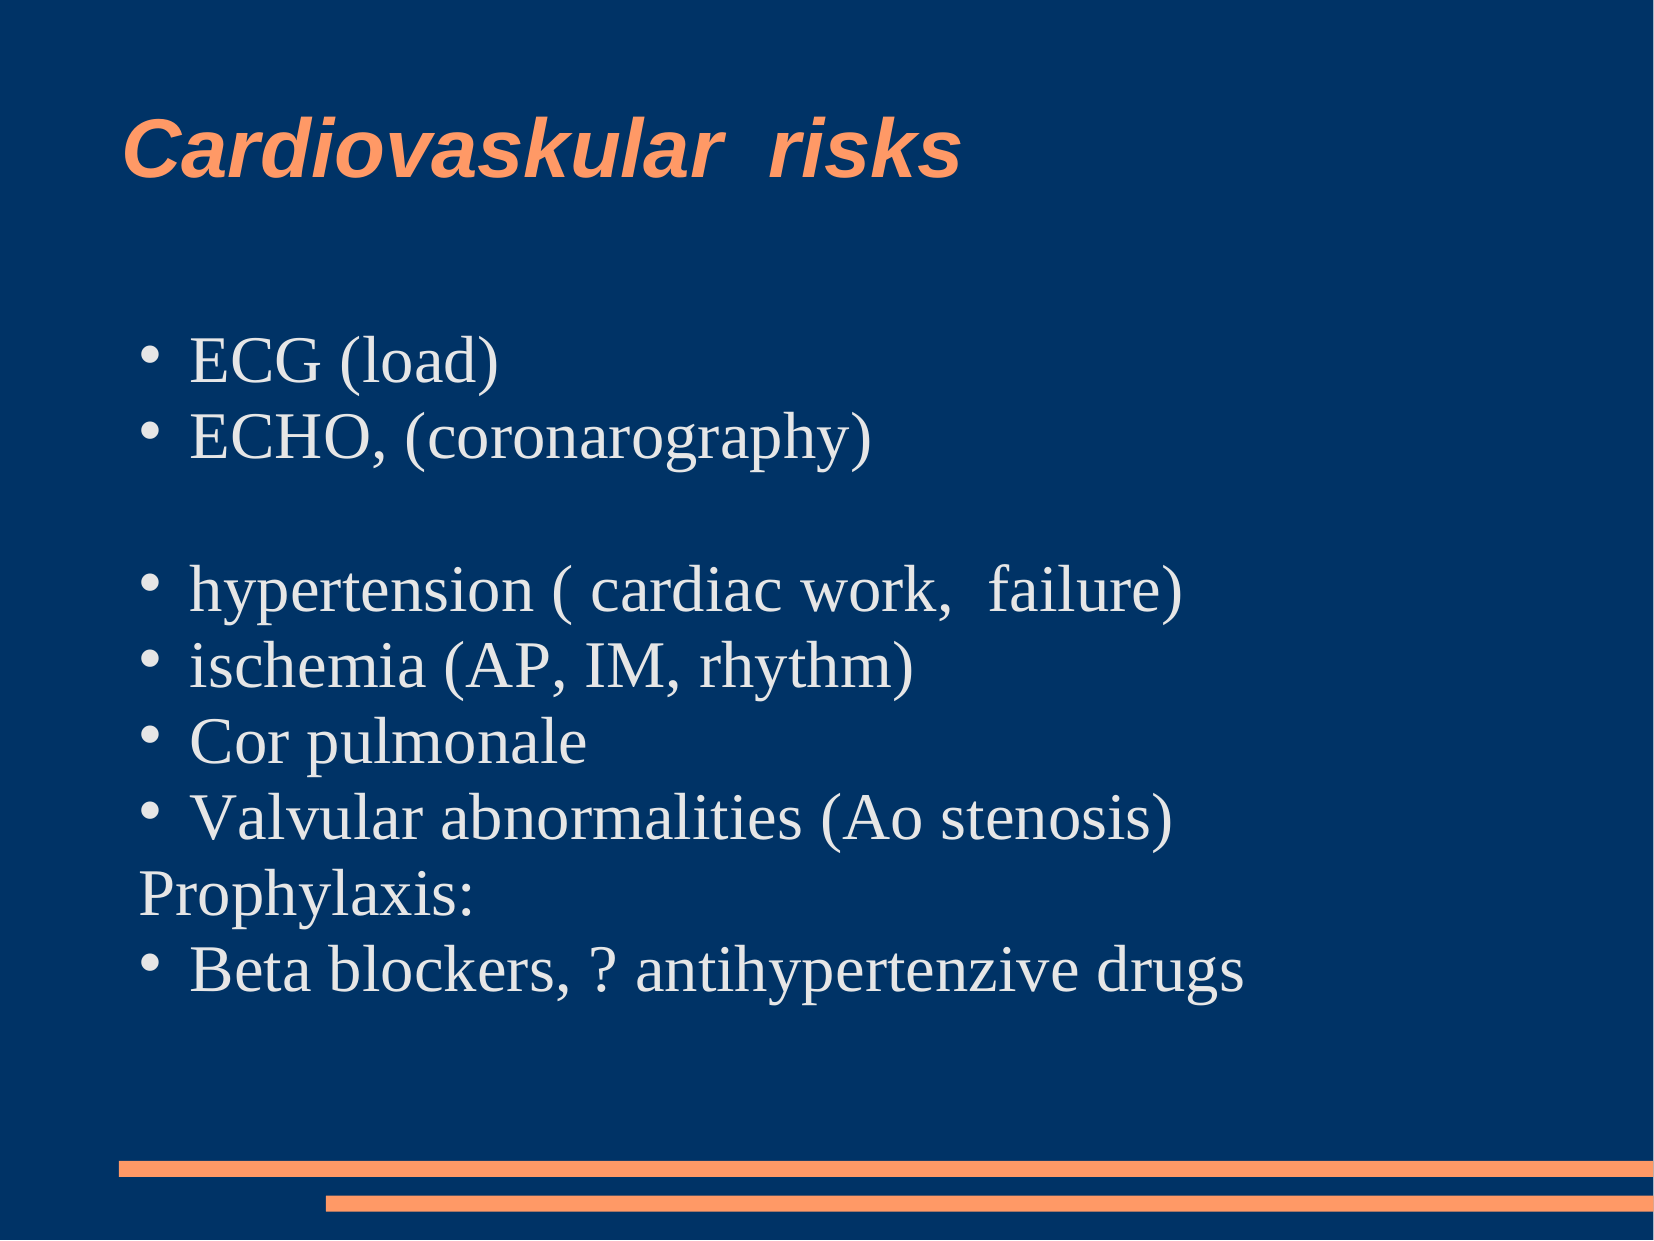

# Cardiovaskular risks
ECG (load)
ECHO, (coronarography)
hypertension ( cardiac work, failure)
ischemia (AP, IM, rhythm)
Cor pulmonale
Valvular abnormalities (Ao stenosis)
Prophylaxis:
Beta blockers, ? antihypertenzive drugs